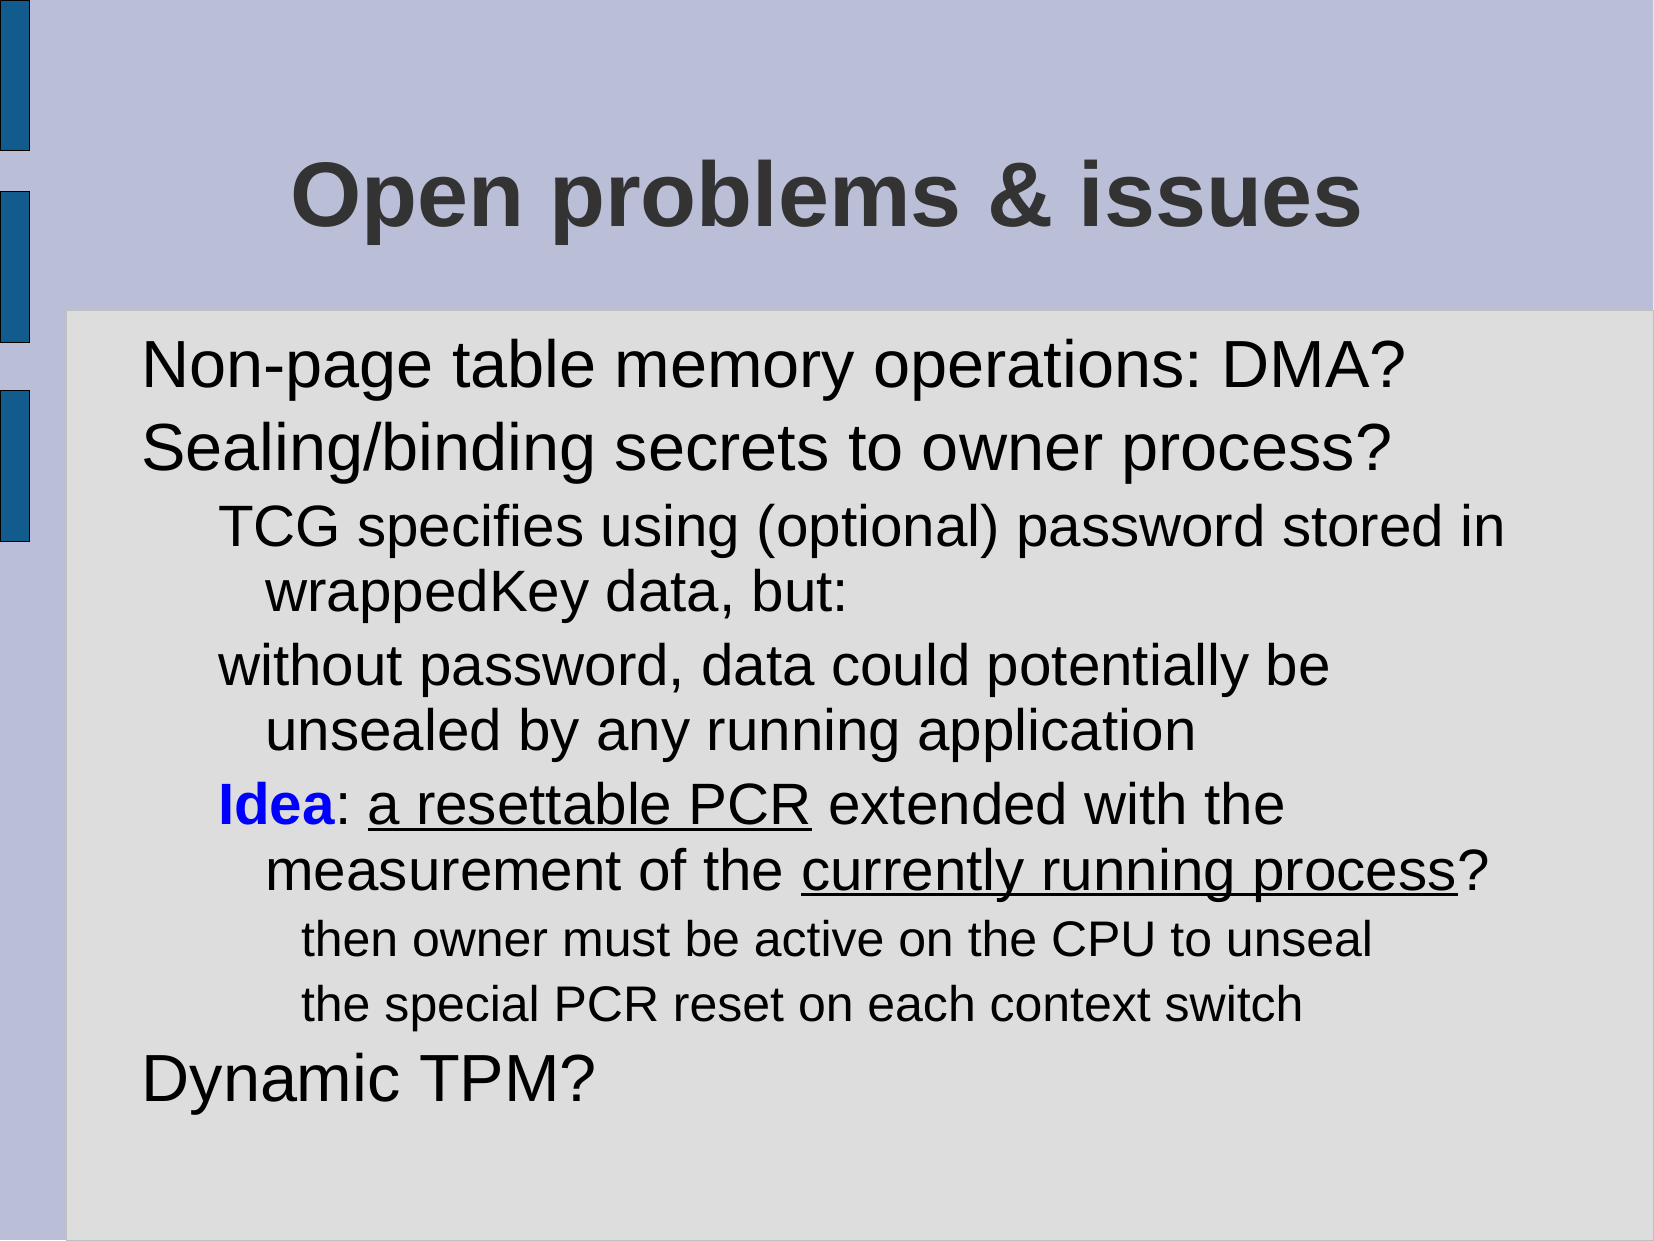

# Open problems & issues
Non-page table memory operations: DMA?
Sealing/binding secrets to owner process?
TCG specifies using (optional) password stored in wrappedKey data, but:
without password, data could potentially be unsealed by any running application
Idea: a resettable PCR extended with the measurement of the currently running process?
then owner must be active on the CPU to unseal
the special PCR reset on each context switch
Dynamic TPM?